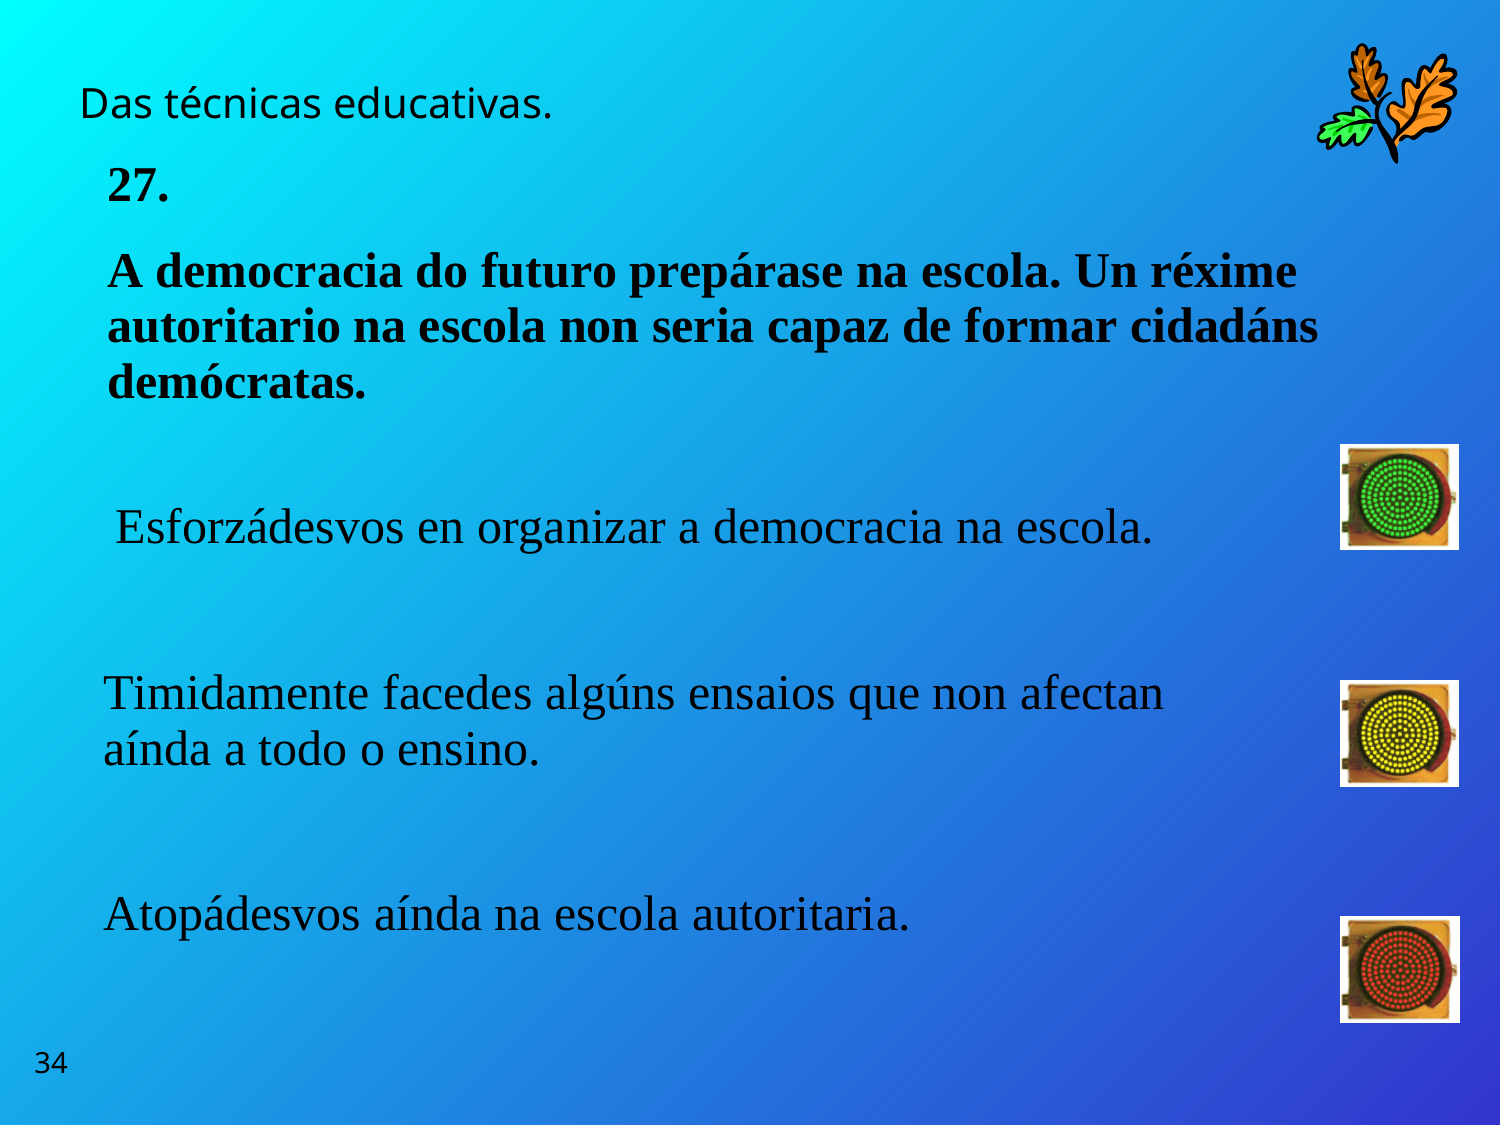

Das técnicas educativas.
27.
	A democracia do futuro prepárase na escola. Un réxime autoritario na escola non seria capaz de formar cidadáns demócratas.
 Esforzádesvos en organizar a democracia na escola.
Timidamente facedes algúns ensaios que non afectan aínda a todo o ensino.
Atopádesvos aínda na escola autoritaria.
34